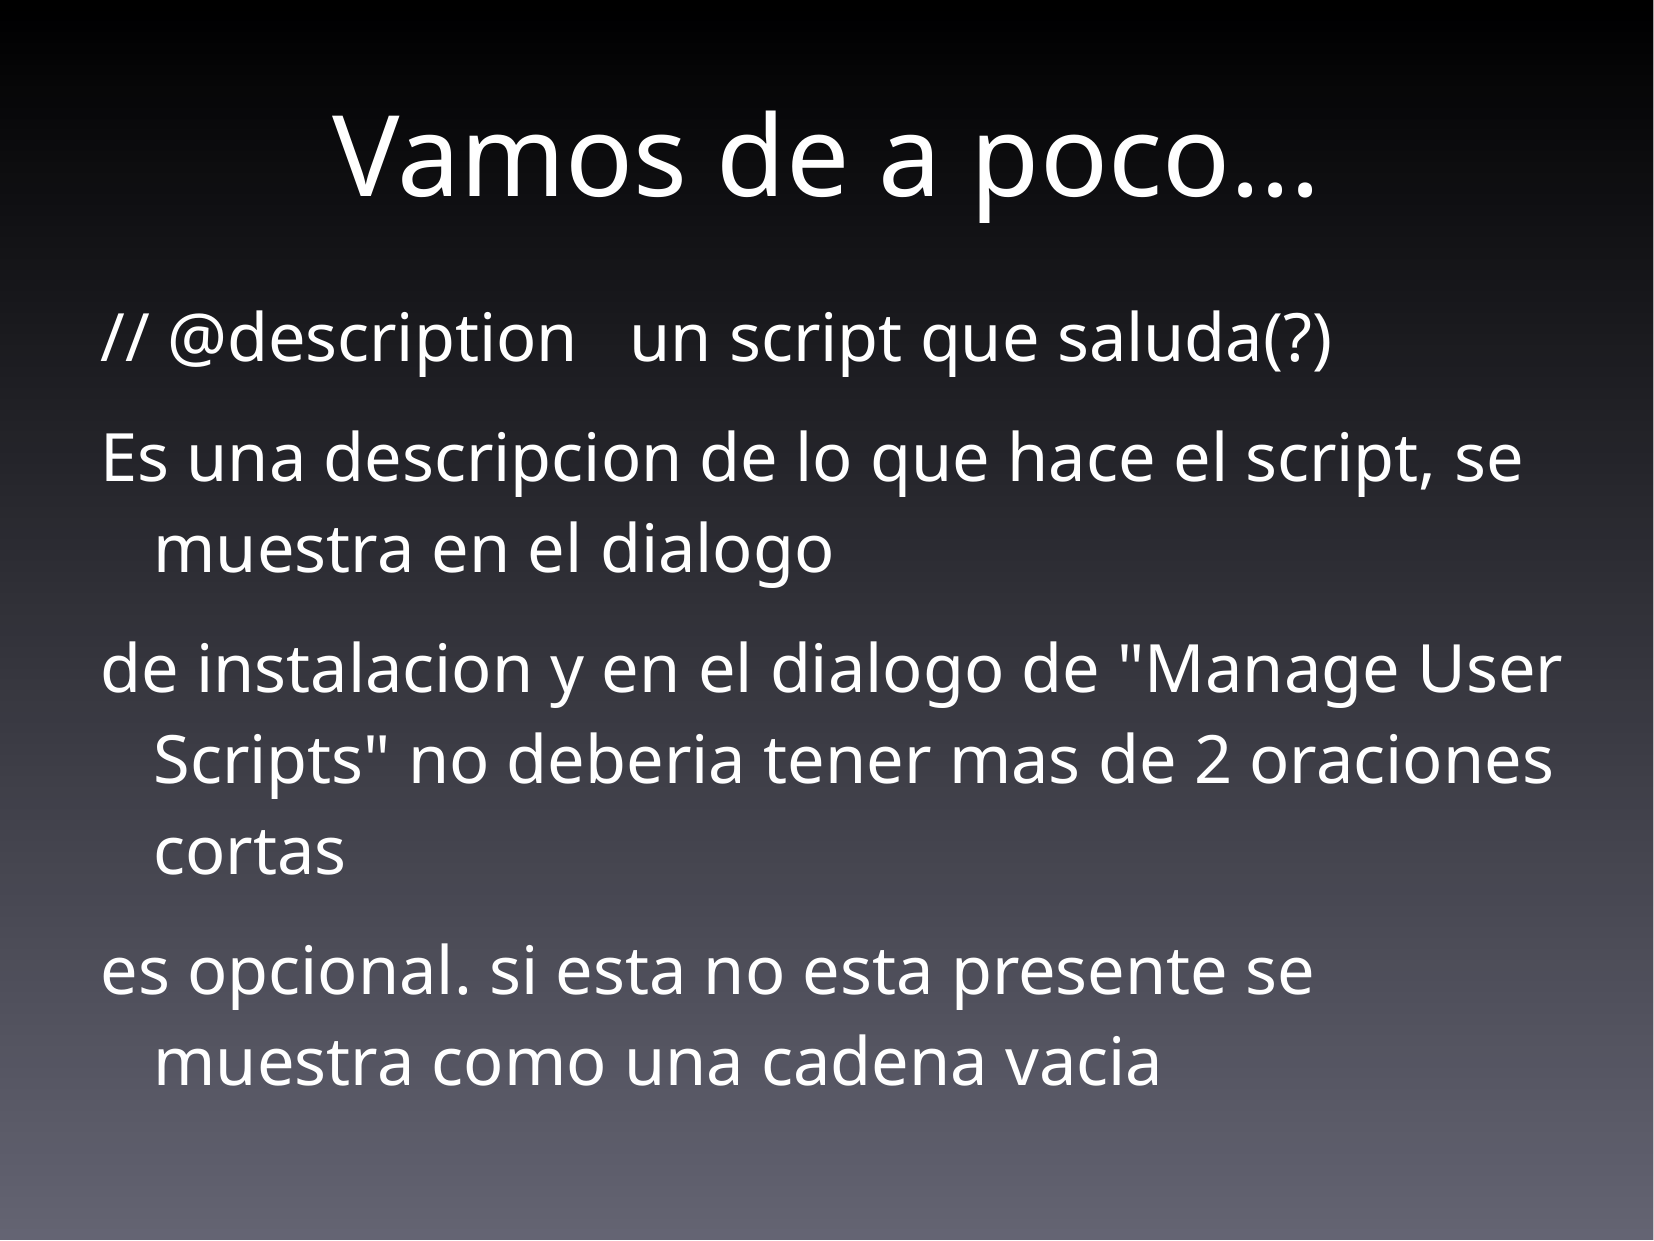

# Vamos de a poco...
// @description un script que saluda(?)
Es una descripcion de lo que hace el script, se muestra en el dialogo
de instalacion y en el dialogo de "Manage User Scripts" no deberia tener mas de 2 oraciones cortas
es opcional. si esta no esta presente se muestra como una cadena vacia